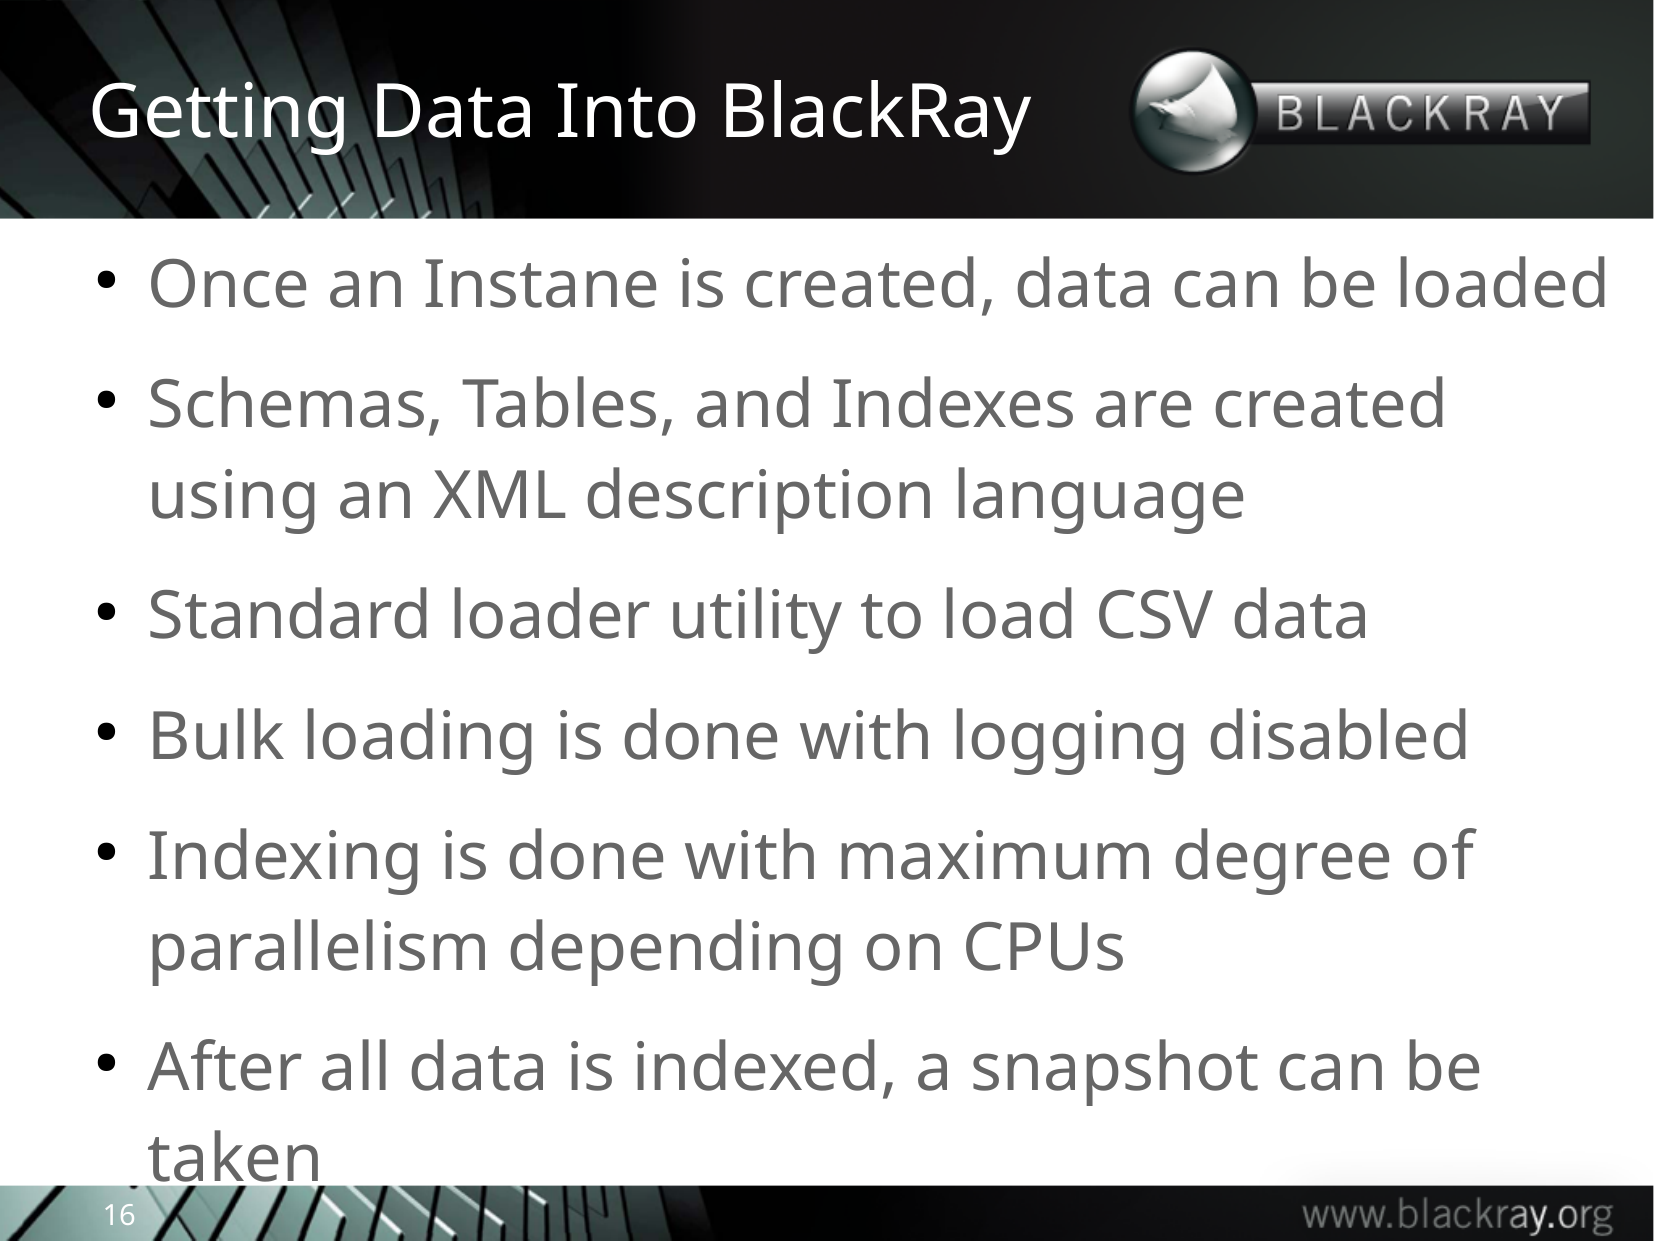

# Getting Data Into BlackRay
Once an Instane is created, data can be loaded
Schemas, Tables, and Indexes are created using an XML description language
Standard loader utility to load CSV data
Bulk loading is done with logging disabled
Indexing is done with maximum degree of parallelism depending on CPUs
After all data is indexed, a snapshot can be taken